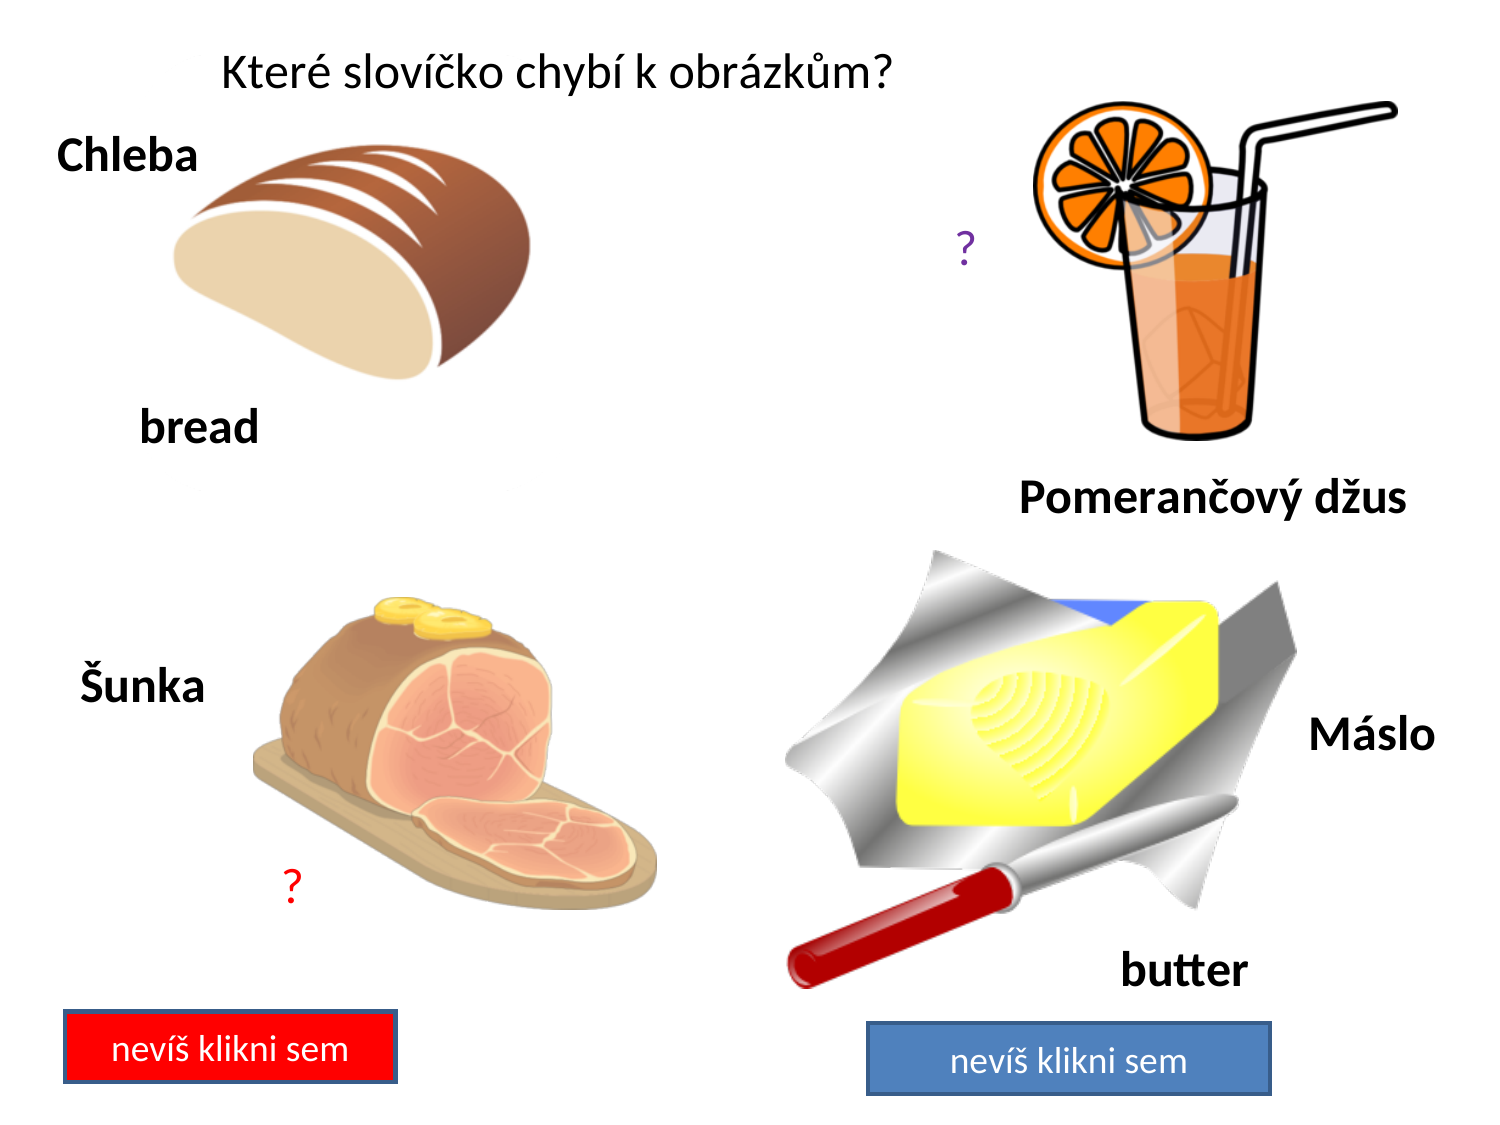

Které slovíčko chybí k obrázkům?
Chleba
?
bread
Pomerančový džus
Šunka
Máslo
?
butter
ham
nevíš klikni sem
nevíš klikni sem
orange juice